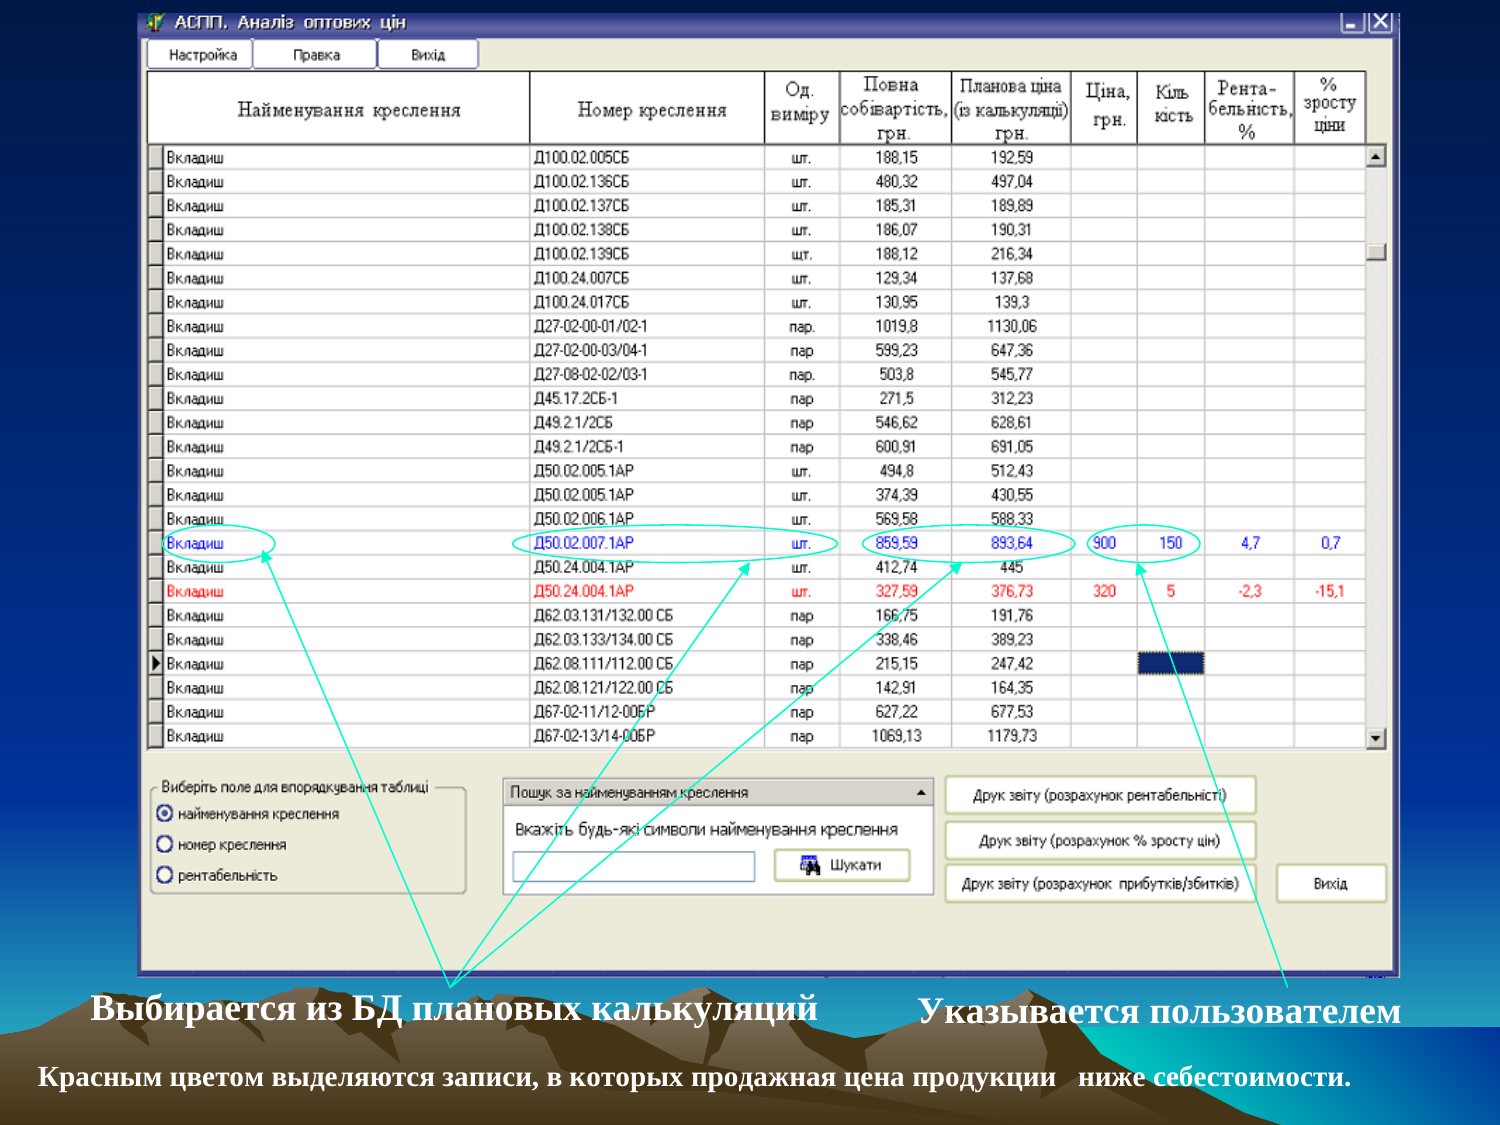

Выбирается из БД плановых калькуляций
Указывается пользователем
Красным цветом выделяются записи, в которых продажная цена продукции ниже себестоимости.